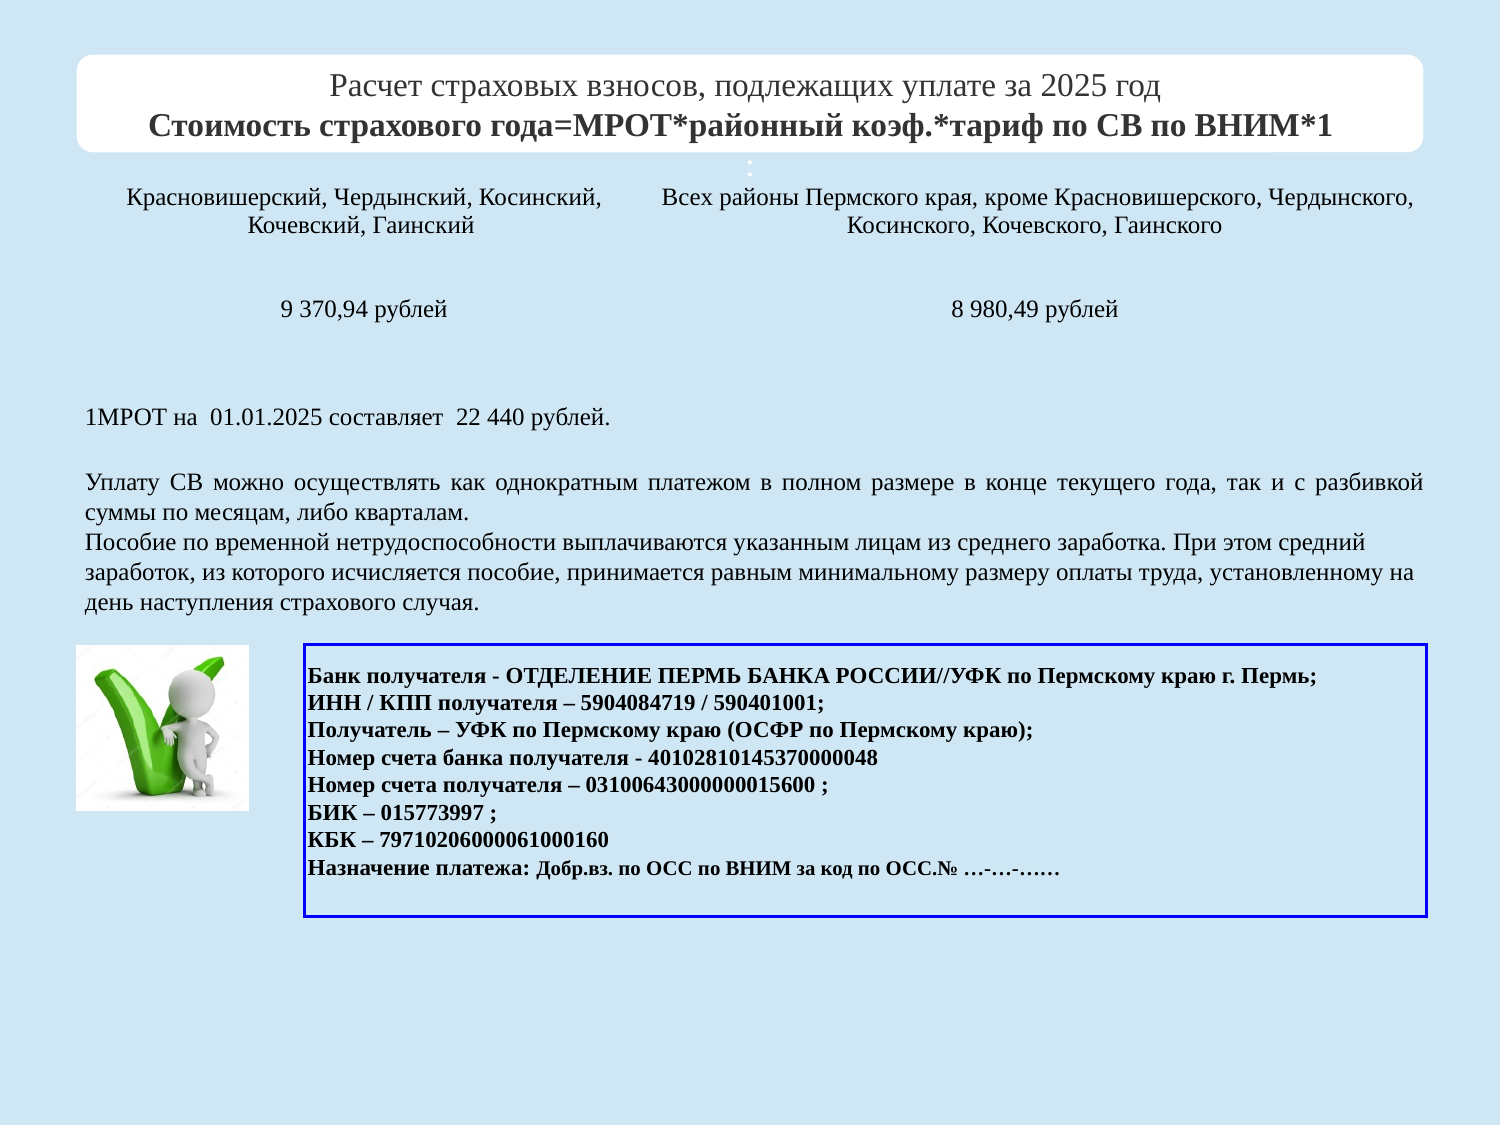

Расчет страховых взносов, подлежащих уплате за 2025 год
Стоимость страхового года=МРОТ*районный коэф.*тариф по СВ по ВНИМ*12
:
| Красновишерский, Чердынский, Косинский, Кочевский, Гаинский | Всех районы Пермского края, кроме Красновишерского, Чердынского, Косинского, Кочевского, Гаинского |
| --- | --- |
| 9 370,94 рублей | 8 980,49 рублей |
1МРОТ на 01.01.2025 составляет 22 440 рублей.
Уплату СВ можно осуществлять как однократным платежом в полном размере в конце текущего года, так и с разбивкой суммы по месяцам, либо кварталам.
Пособие по временной нетрудоспособности выплачиваются указанным лицам из среднего заработка. При этом средний заработок, из которого исчисляется пособие, принимается равным минимальному размеру оплаты труда, установленному на день наступления страхового случая.
Банк получателя - ОТДЕЛЕНИЕ ПЕРМЬ БАНКА РОССИИ//УФК по Пермскому краю г. Пермь;
ИНН / КПП получателя – 5904084719 / 590401001;
Получатель – УФК по Пермскому краю (ОСФР по Пермскому краю);
Номер счета банка получателя - 40102810145370000048
Номер счета получателя – 03100643000000015600 ;
БИК – 015773997 ;
КБК – 79710206000061000160
Назначение платежа: Добр.вз. по ОСС по ВНИМ за код по ОСС.№ …-…-……